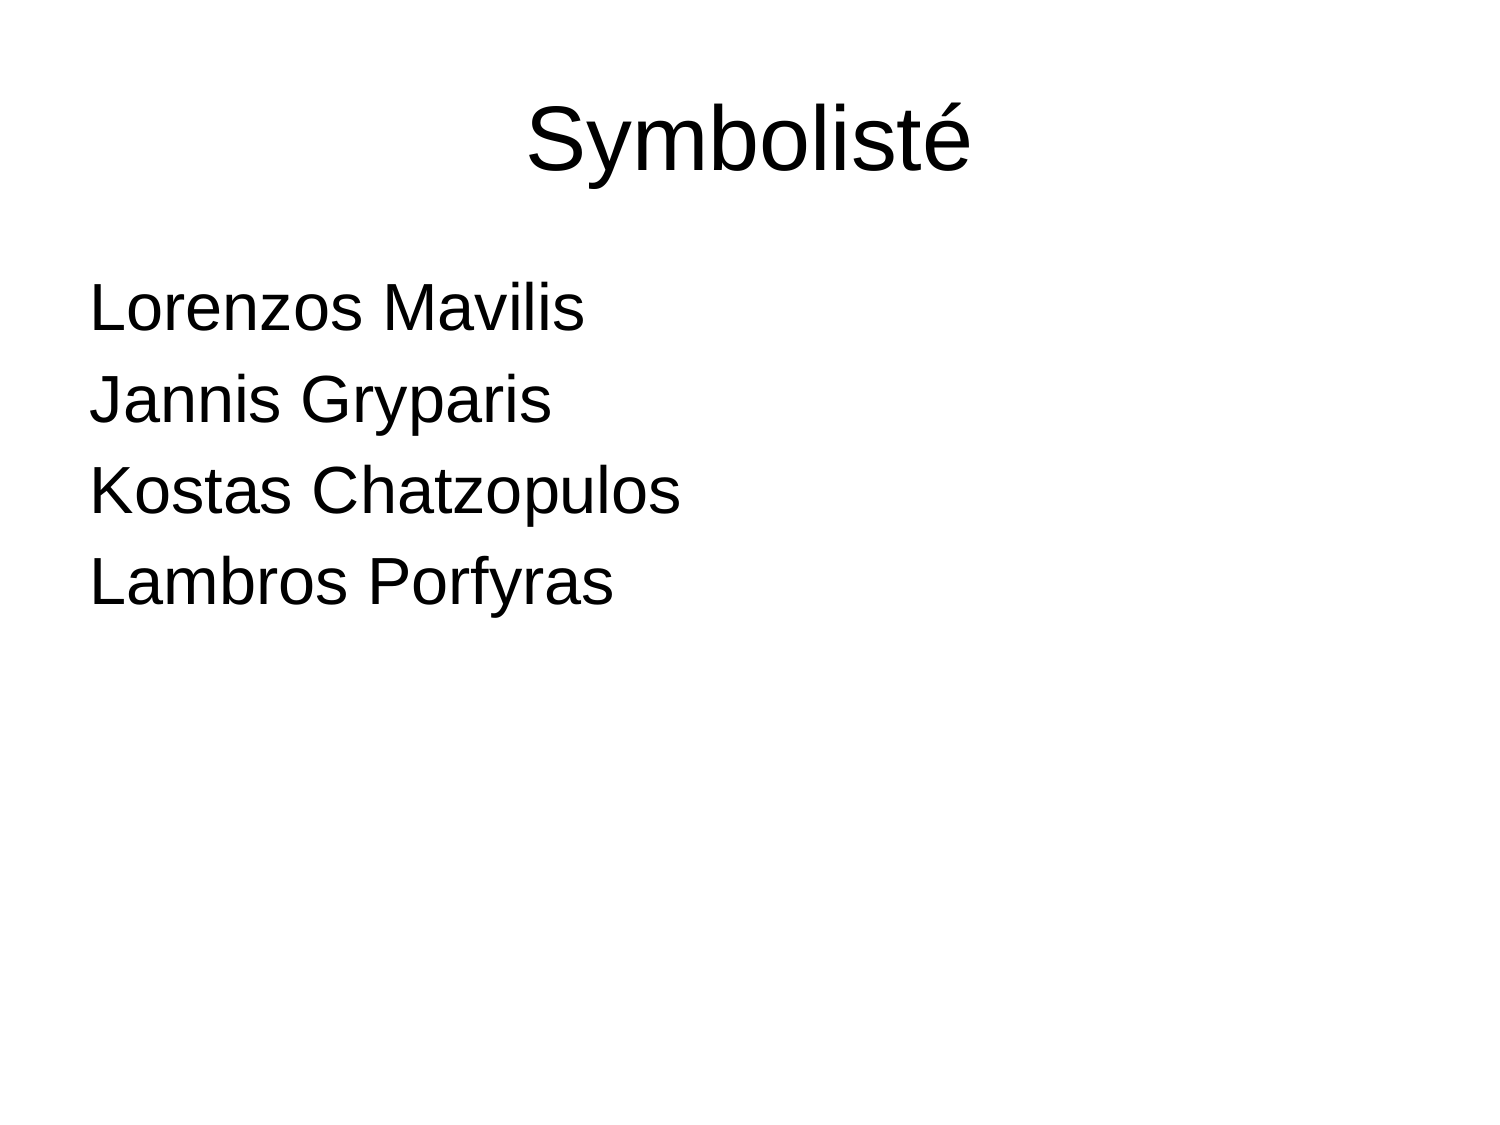

# Symbolisté
Lorenzos Mavilis
Jannis Gryparis
Kostas Chatzopulos
Lambros Porfyras